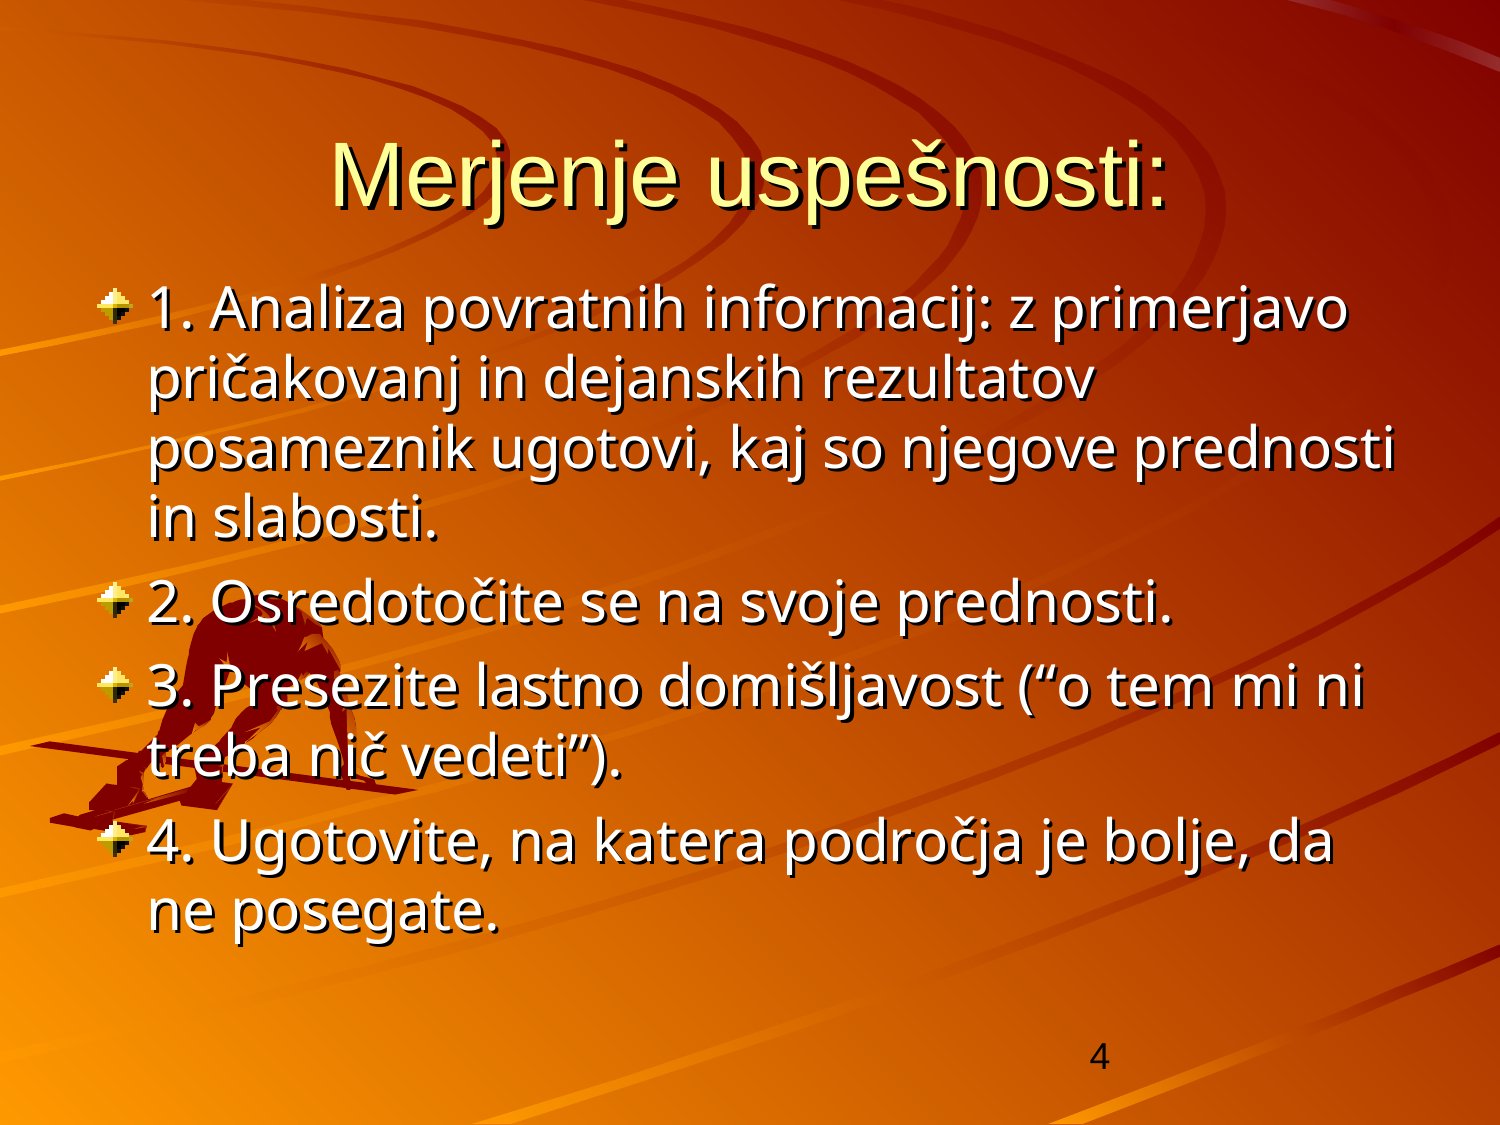

# Merjenje uspešnosti:
1. Analiza povratnih informacij: z primerjavo pričakovanj in dejanskih rezultatov posameznik ugotovi, kaj so njegove prednosti in slabosti.
2. Osredotočite se na svoje prednosti.
3. Presezite lastno domišljavost (“o tem mi ni treba nič vedeti”).
4. Ugotovite, na katera področja je bolje, da ne posegate.
4